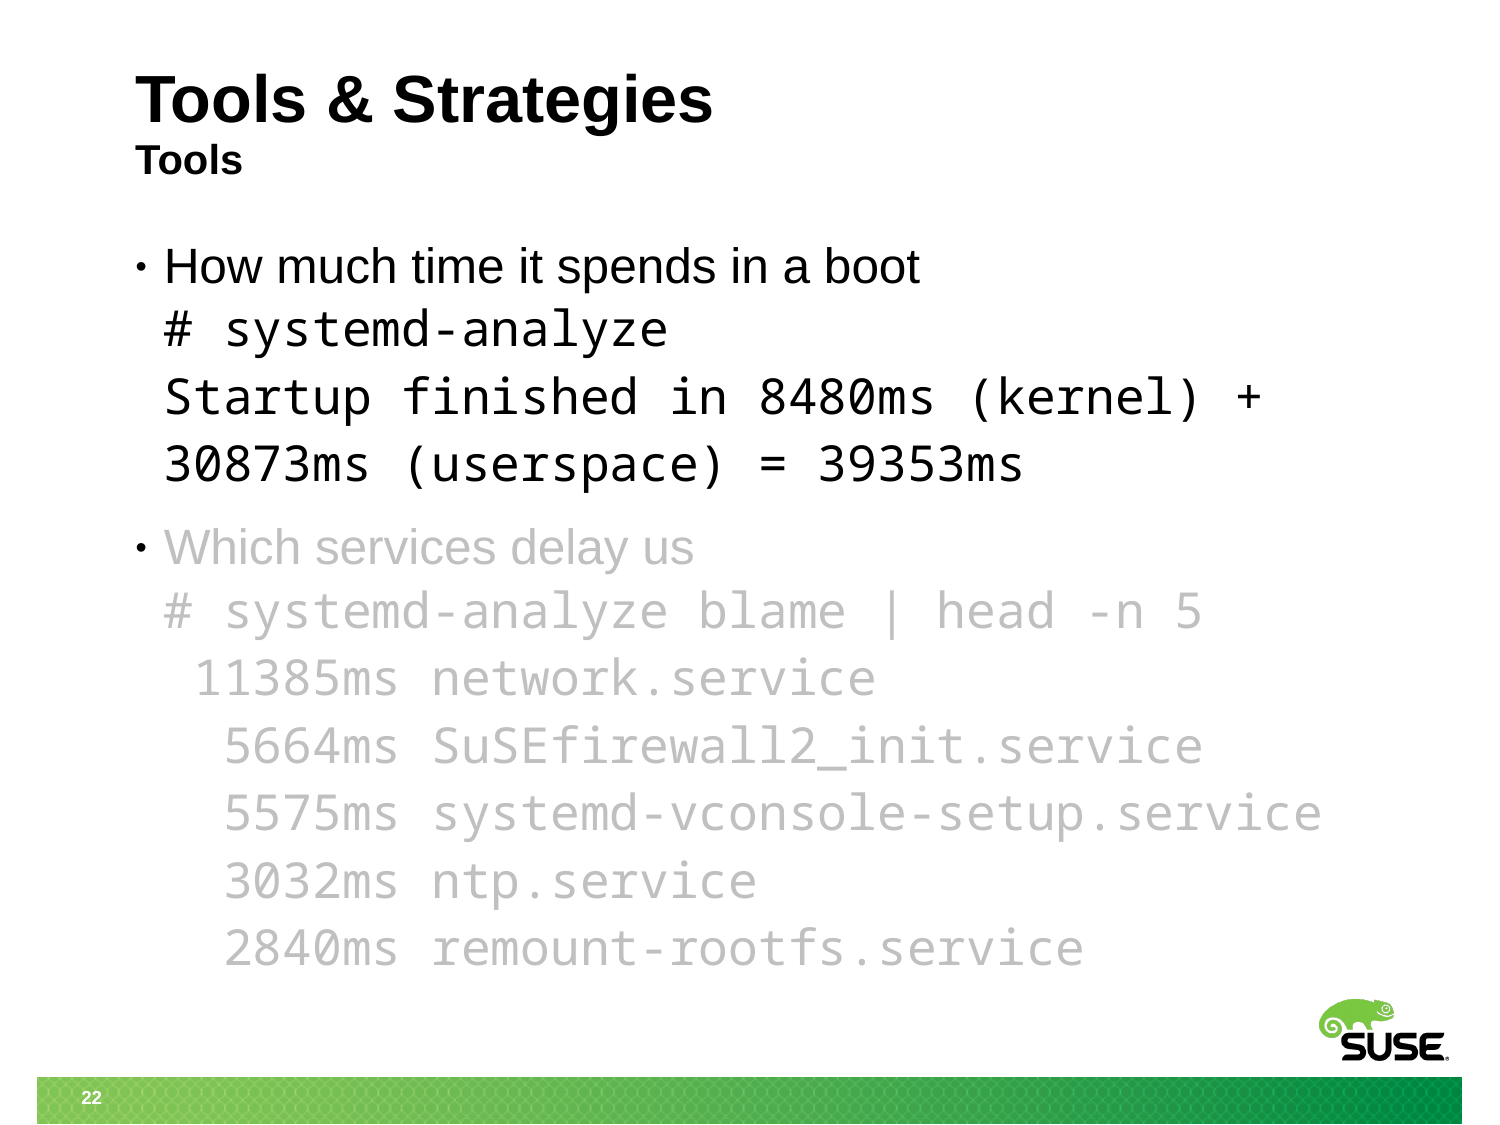

# Tools & Strategies Tools
How much time it spends in a boot
# systemd-analyze
Startup finished in 8480ms (kernel) + 30873ms (userspace) = 39353ms
Which services delay us
# systemd-analyze blame | head -n 5
 11385ms network.service
 5664ms SuSEfirewall2_init.service
 5575ms systemd-vconsole-setup.service
 3032ms ntp.service
 2840ms remount-rootfs.service